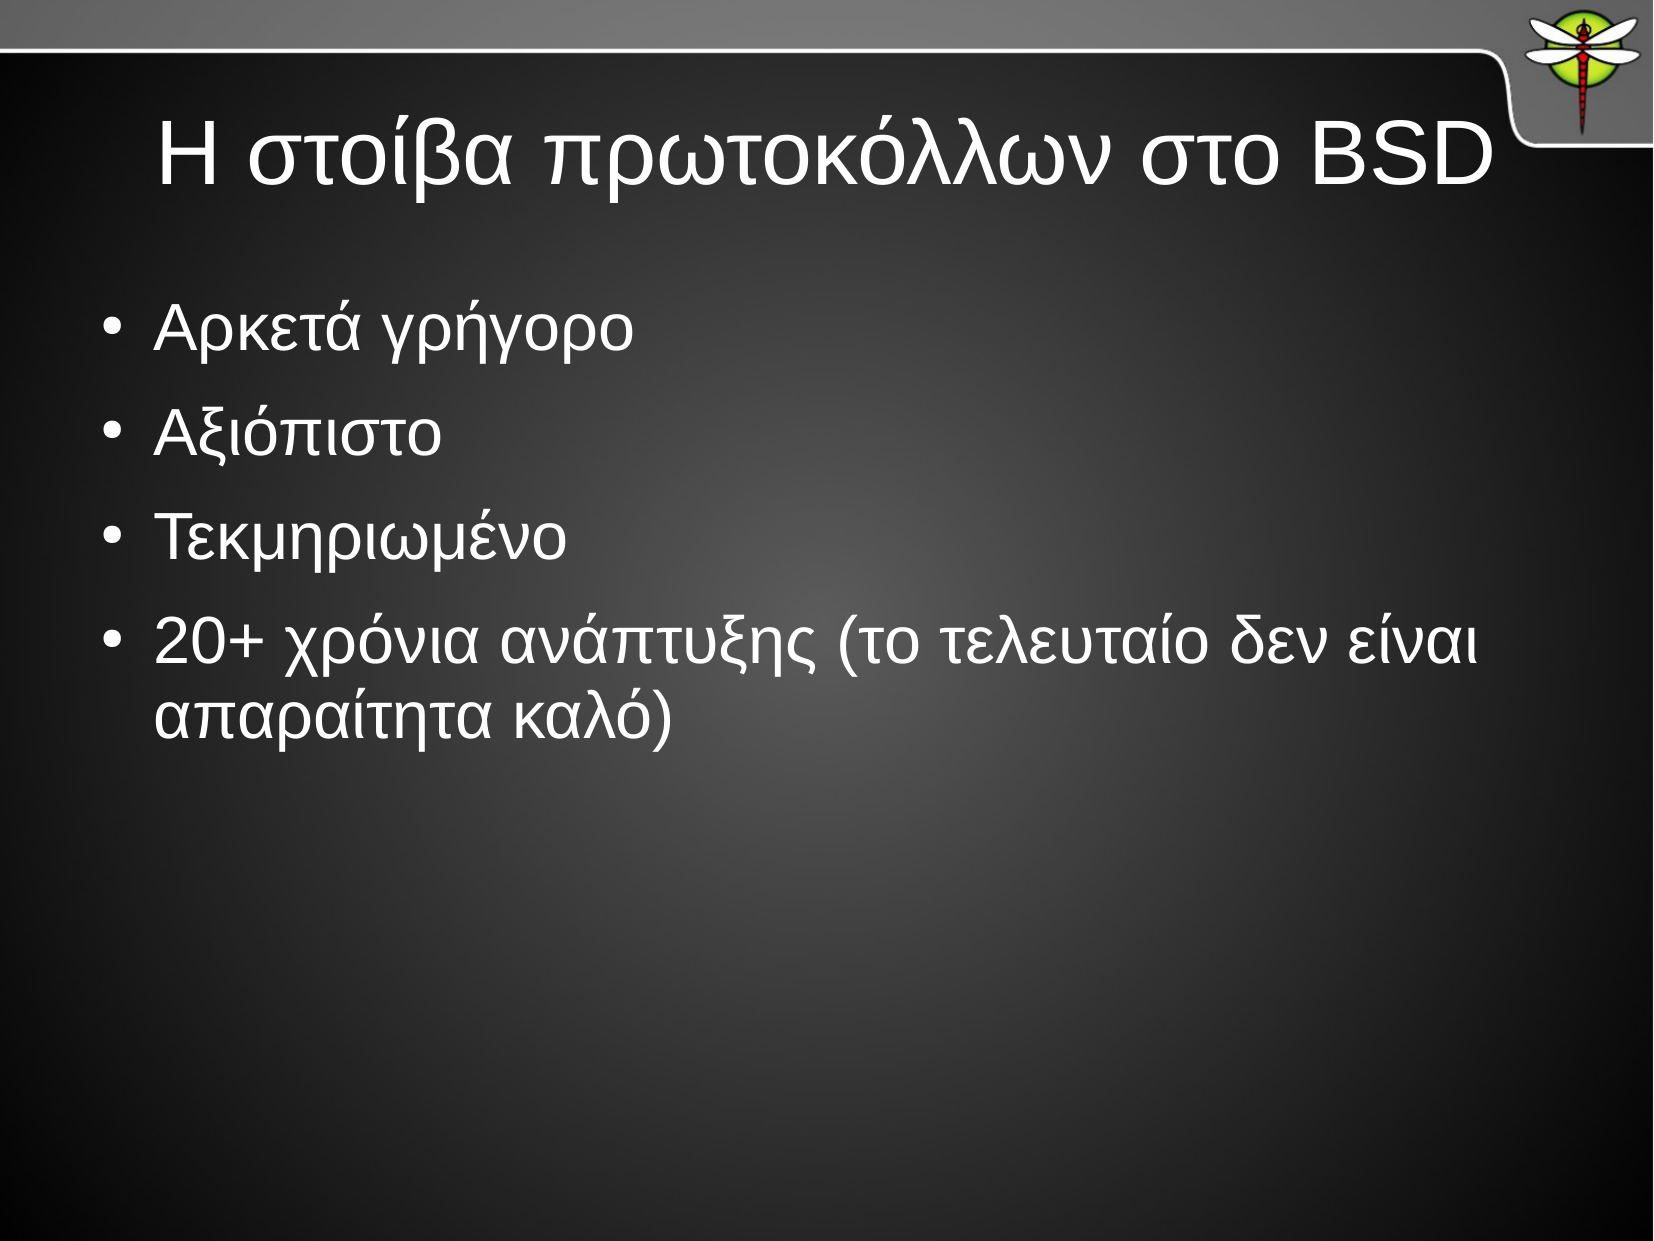

# Η στοίβα πρωτοκόλλων στο BSD
Αρκετά γρήγορο
Αξιόπιστο
Τεκμηριωμένο
20+ χρόνια ανάπτυξης (το τελευταίο δεν είναι απαραίτητα καλό)